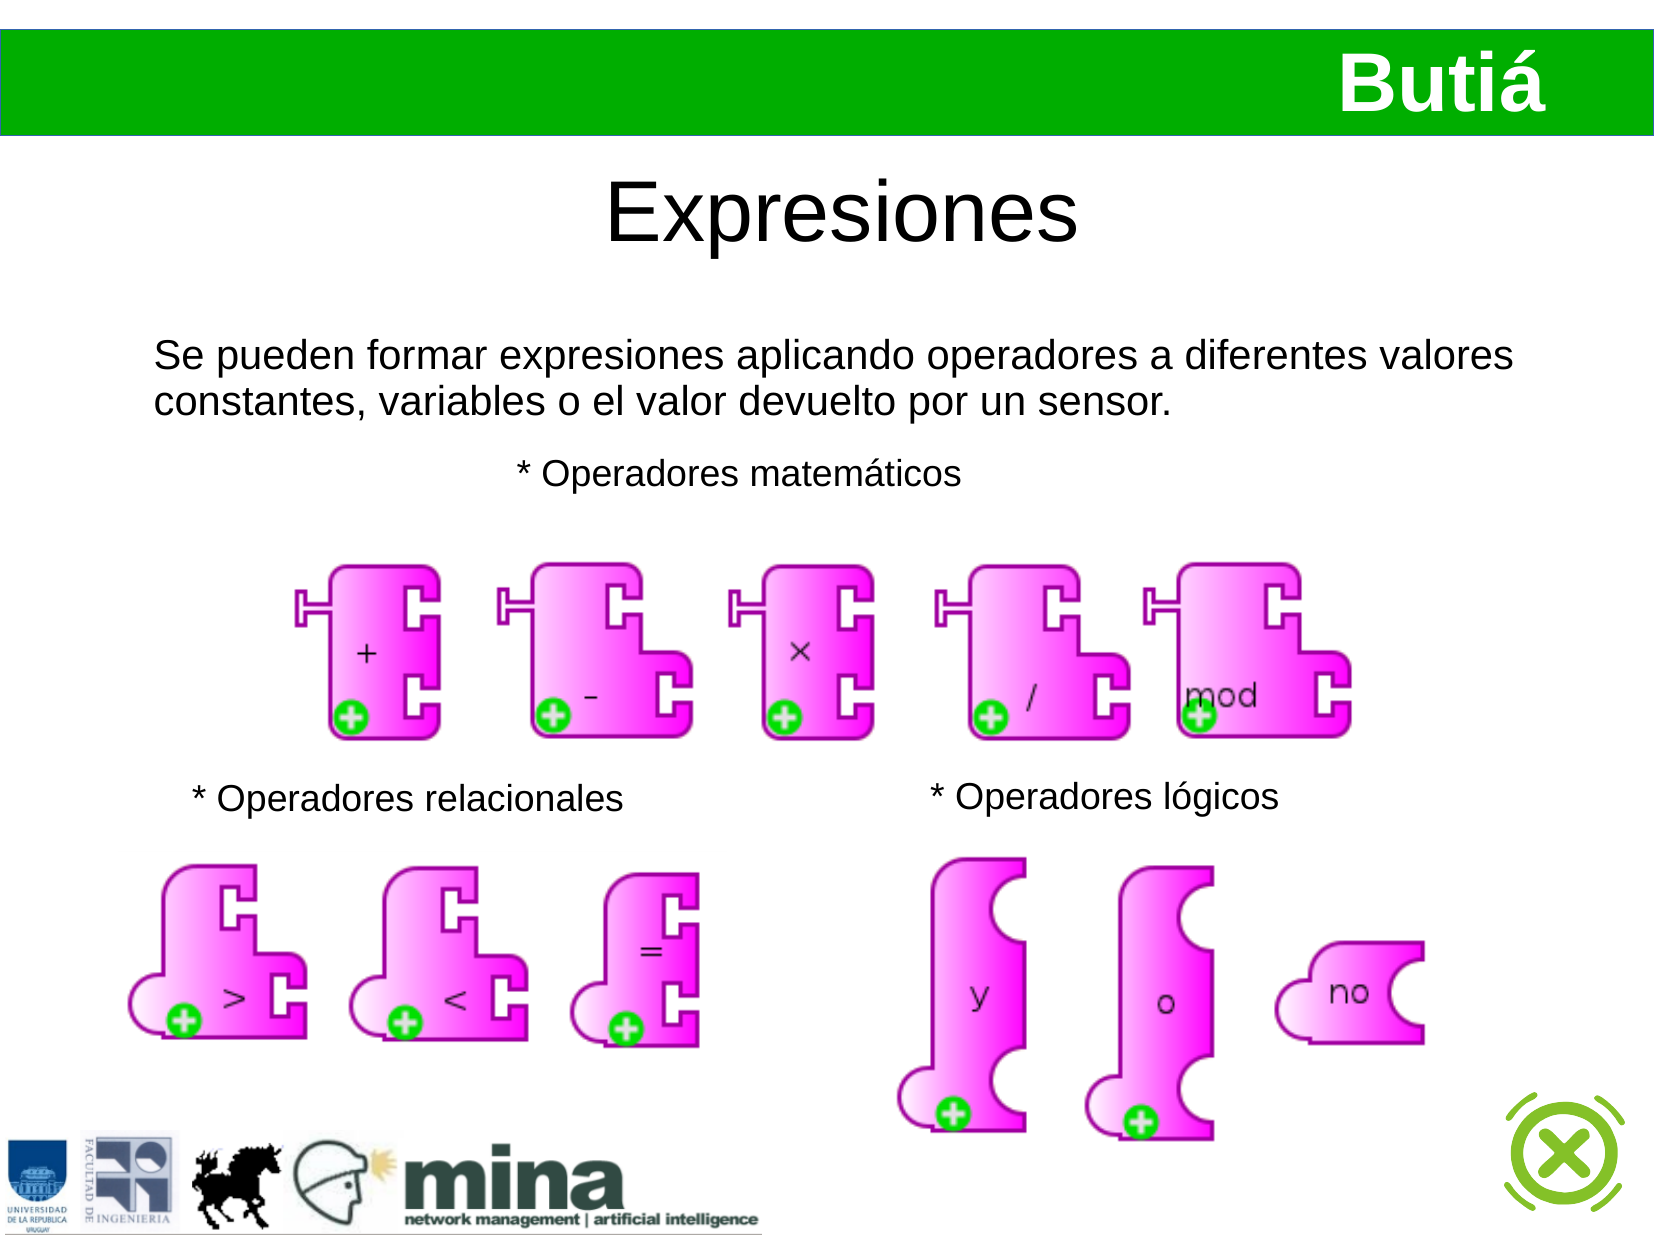

# Expresiones
Se pueden formar expresiones aplicando operadores a diferentes valores constantes, variables o el valor devuelto por un sensor.
* Operadores matemáticos
* Operadores lógicos
* Operadores relacionales